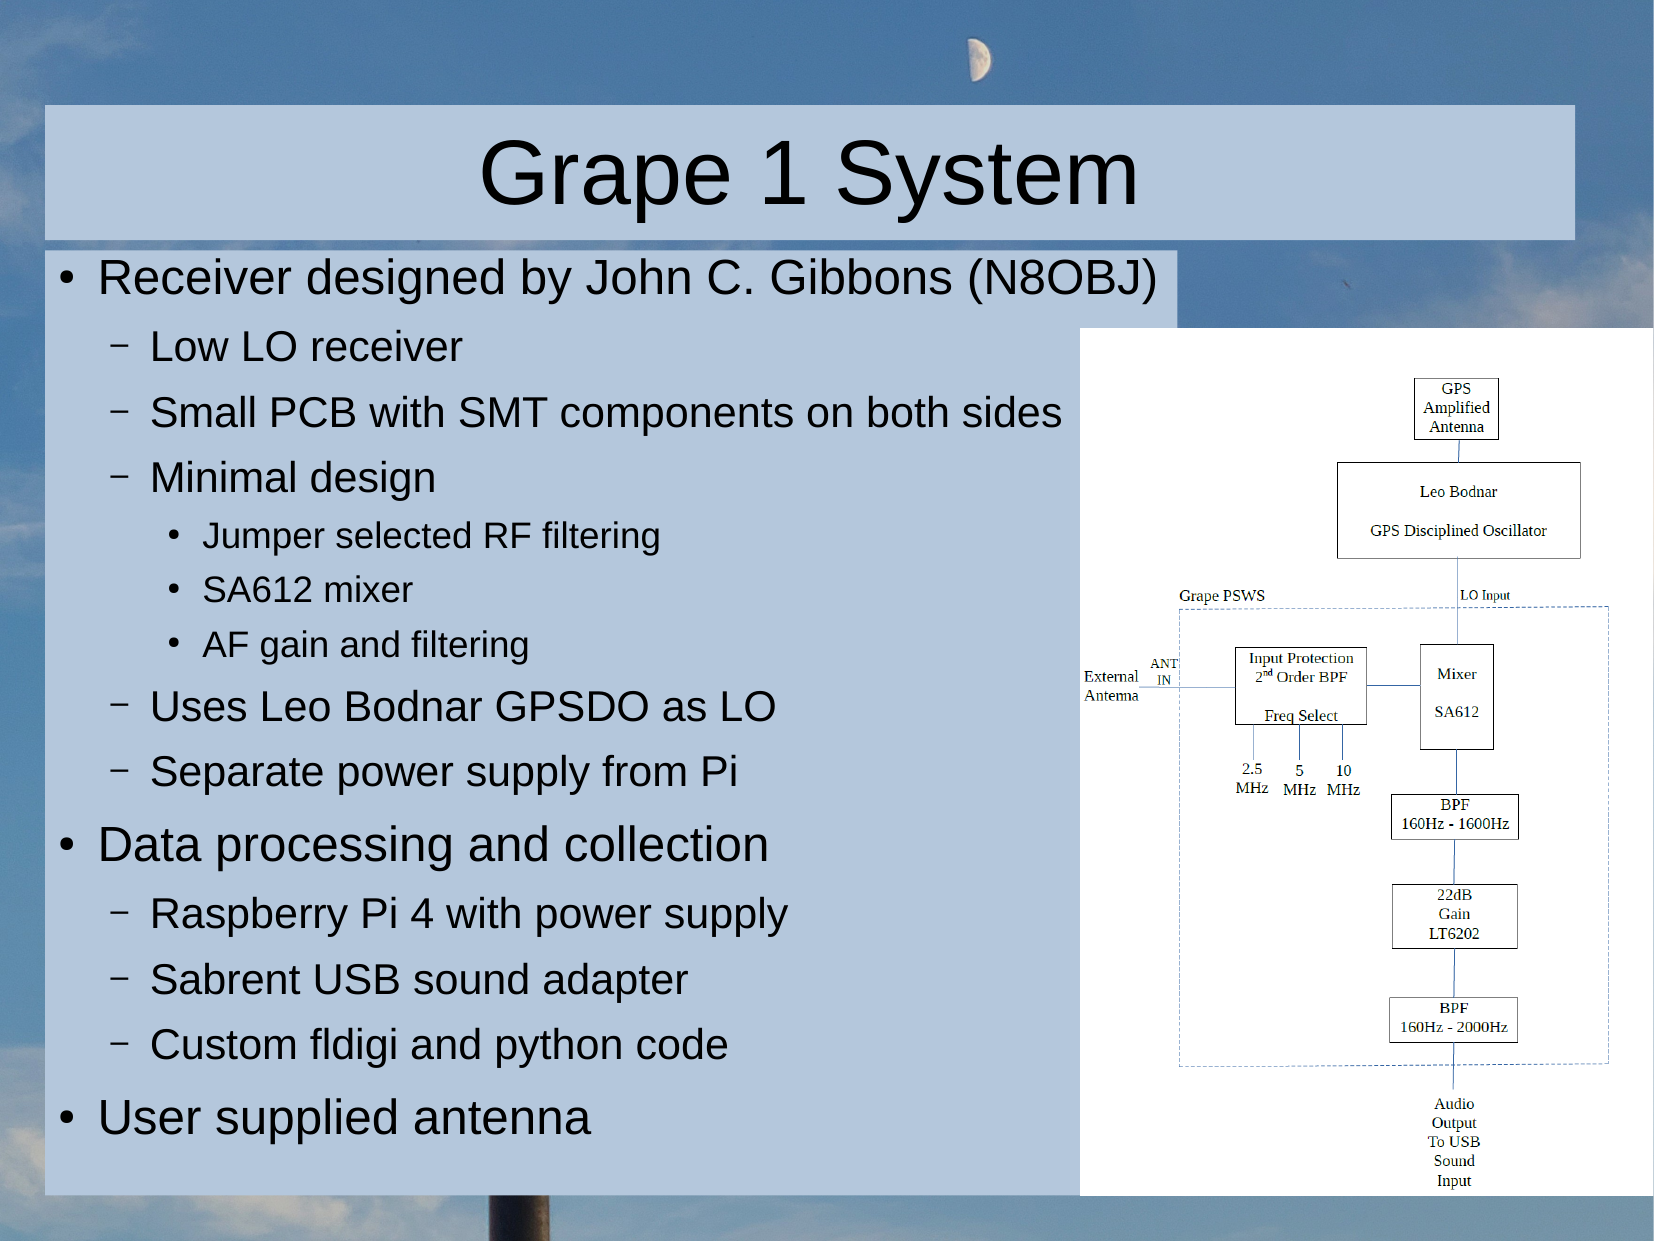

# Grape 1 System
Receiver designed by John C. Gibbons (N8OBJ)
Low LO receiver
Small PCB with SMT components on both sides
Minimal design
Jumper selected RF filtering
SA612 mixer
AF gain and filtering
Uses Leo Bodnar GPSDO as LO
Separate power supply from Pi
Data processing and collection
Raspberry Pi 4 with power supply
Sabrent USB sound adapter
Custom fldigi and python code
User supplied antenna